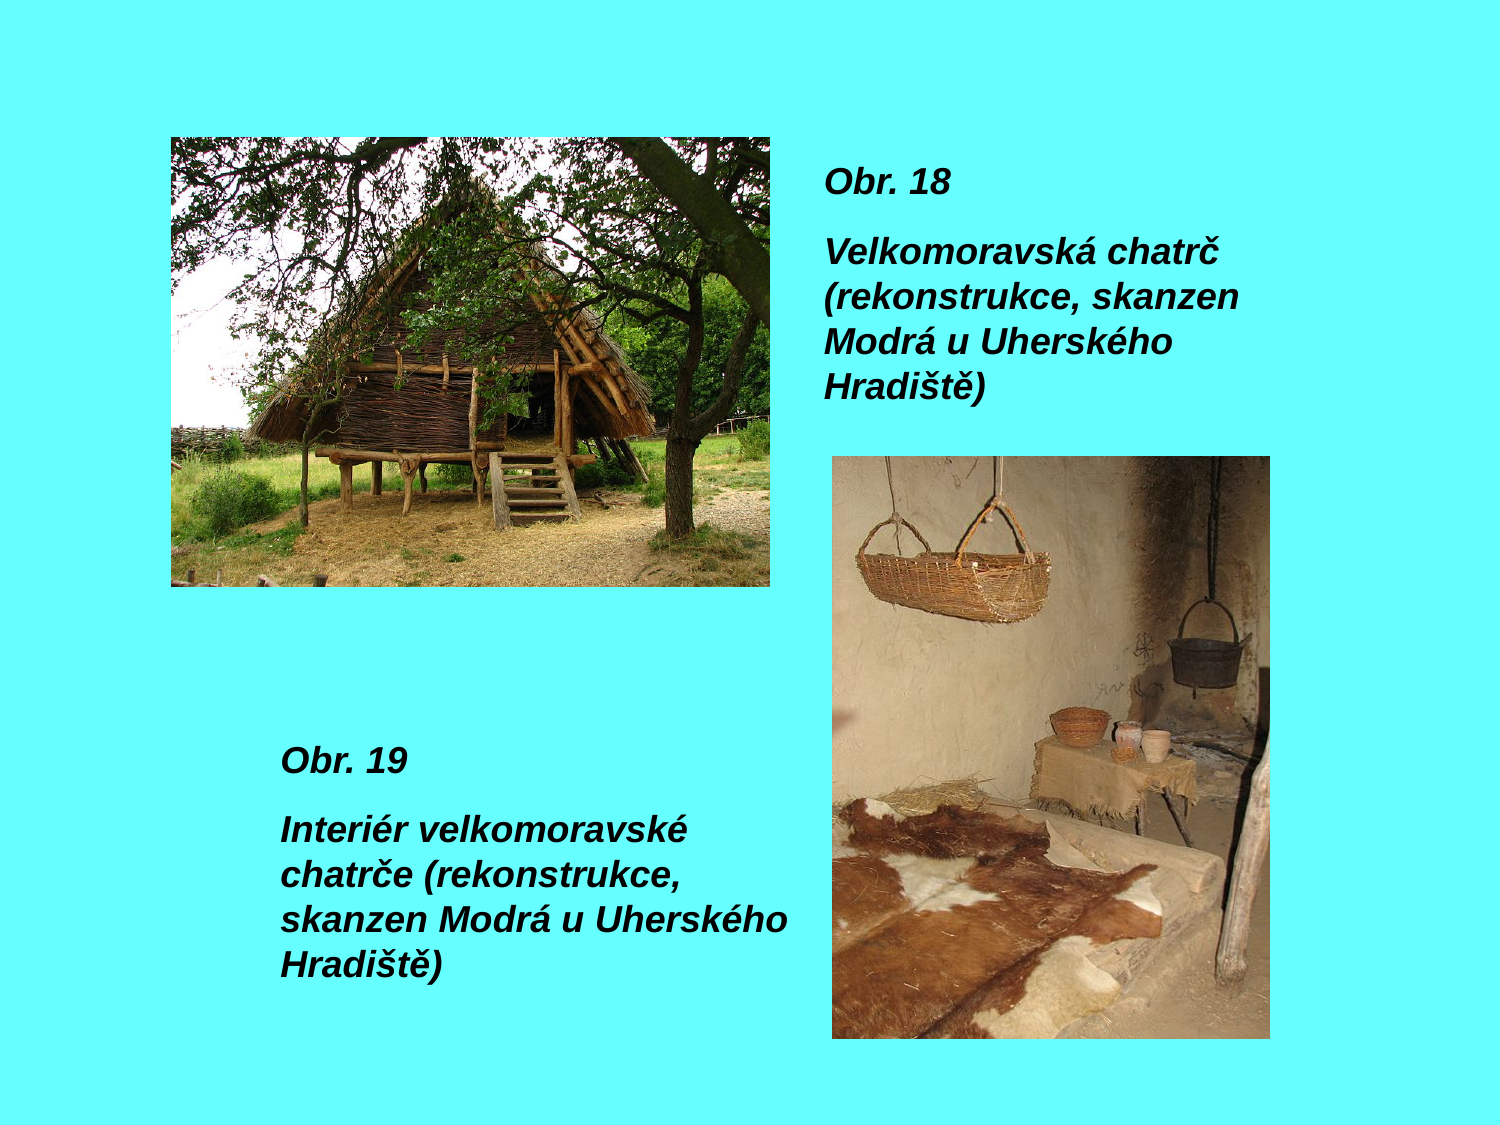

Obr. 18
Velkomoravská chatrč (rekonstrukce, skanzen Modrá u Uherského Hradiště)
Obr. 19
Interiér velkomoravské chatrče (rekonstrukce, skanzen Modrá u Uherského Hradiště)